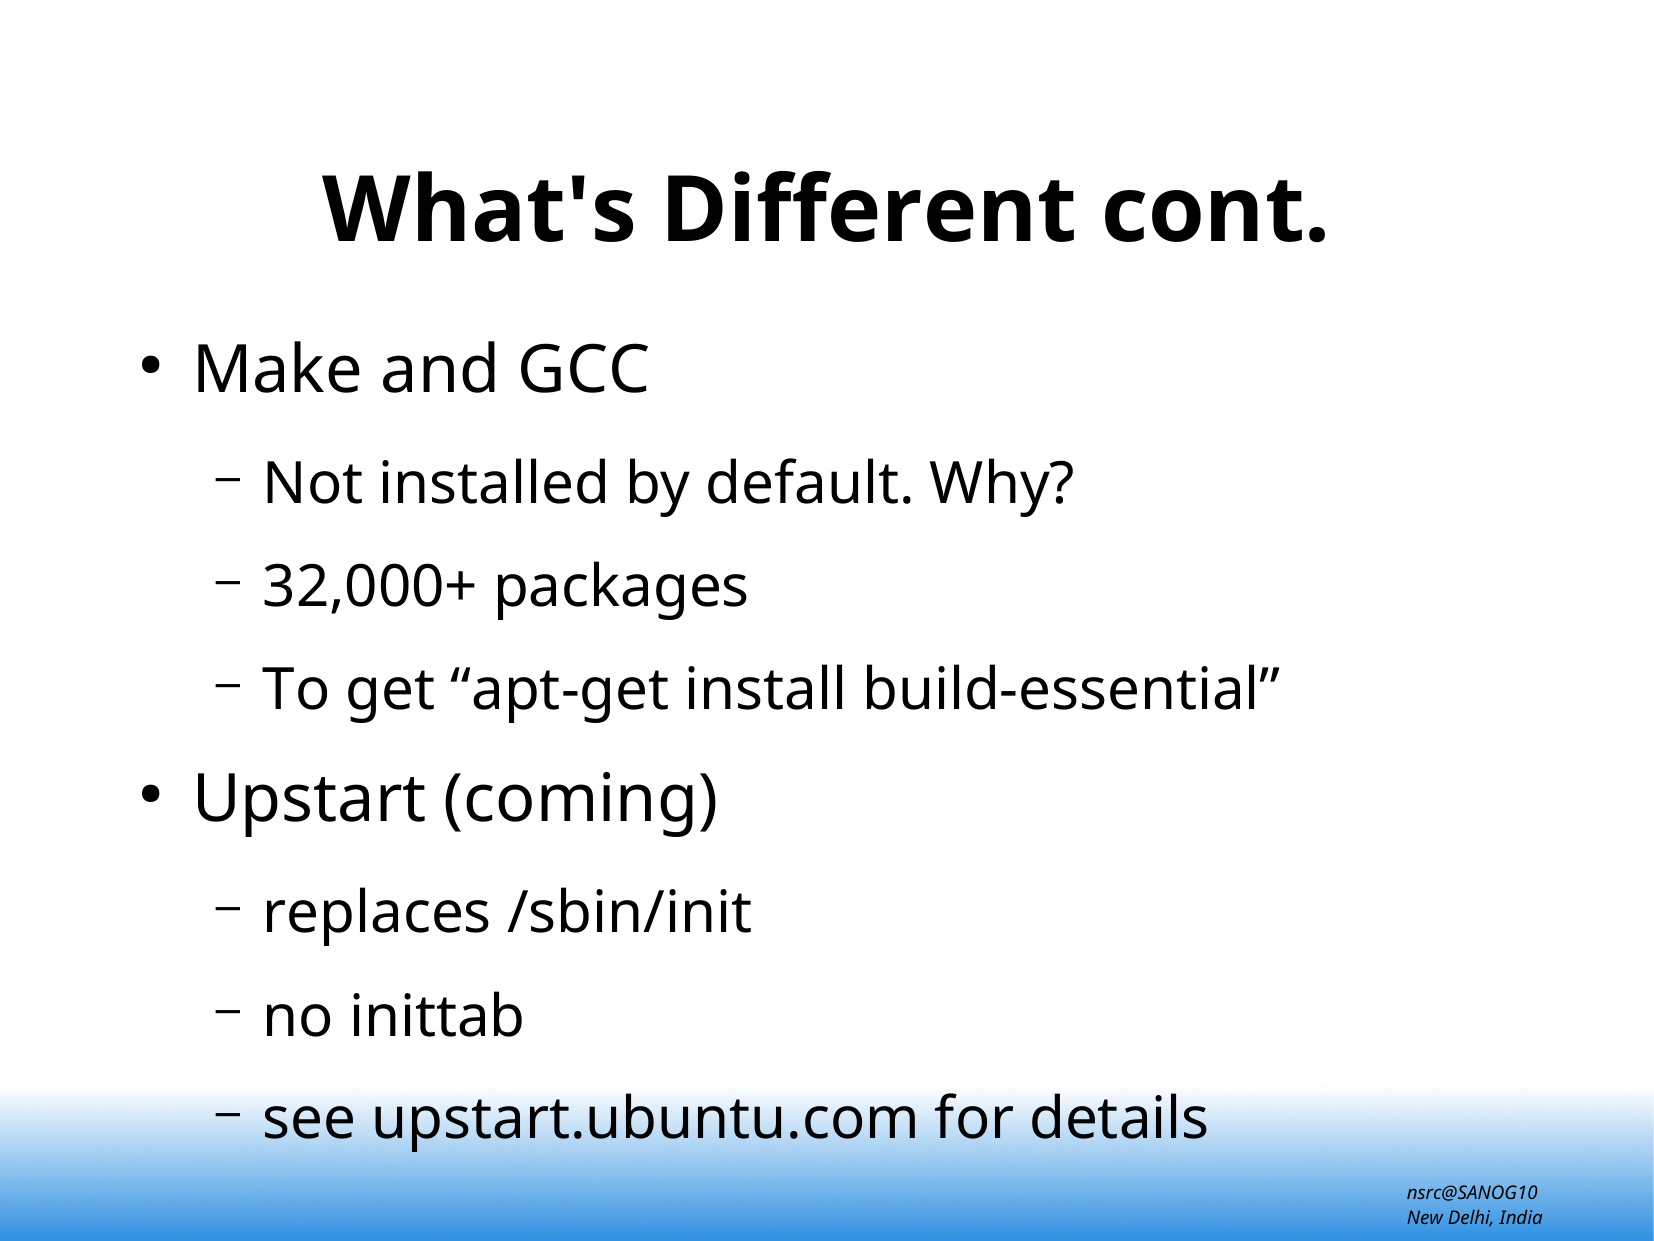

# What's Different cont.
Make and GCC
Not installed by default. Why?
32,000+ packages
To get “apt-get install build-essential”
Upstart (coming)
replaces /sbin/init
no inittab
see upstart.ubuntu.com for details